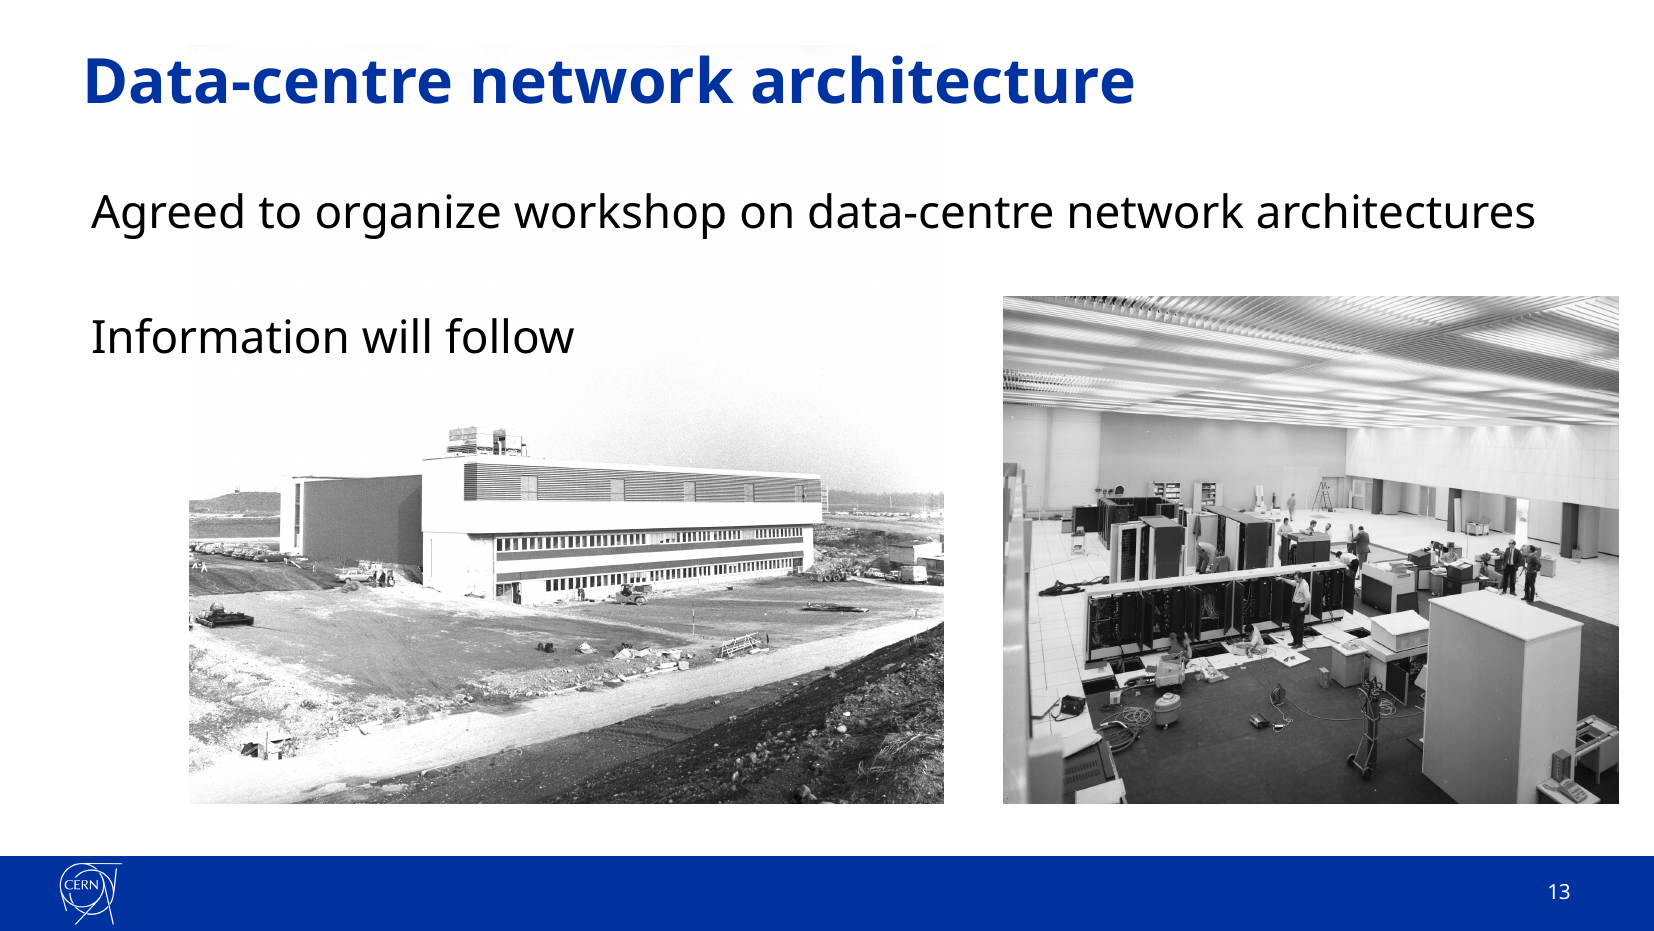

# Data-centre network architecture
Agreed to organize workshop on data-centre network architectures
Information will follow
13